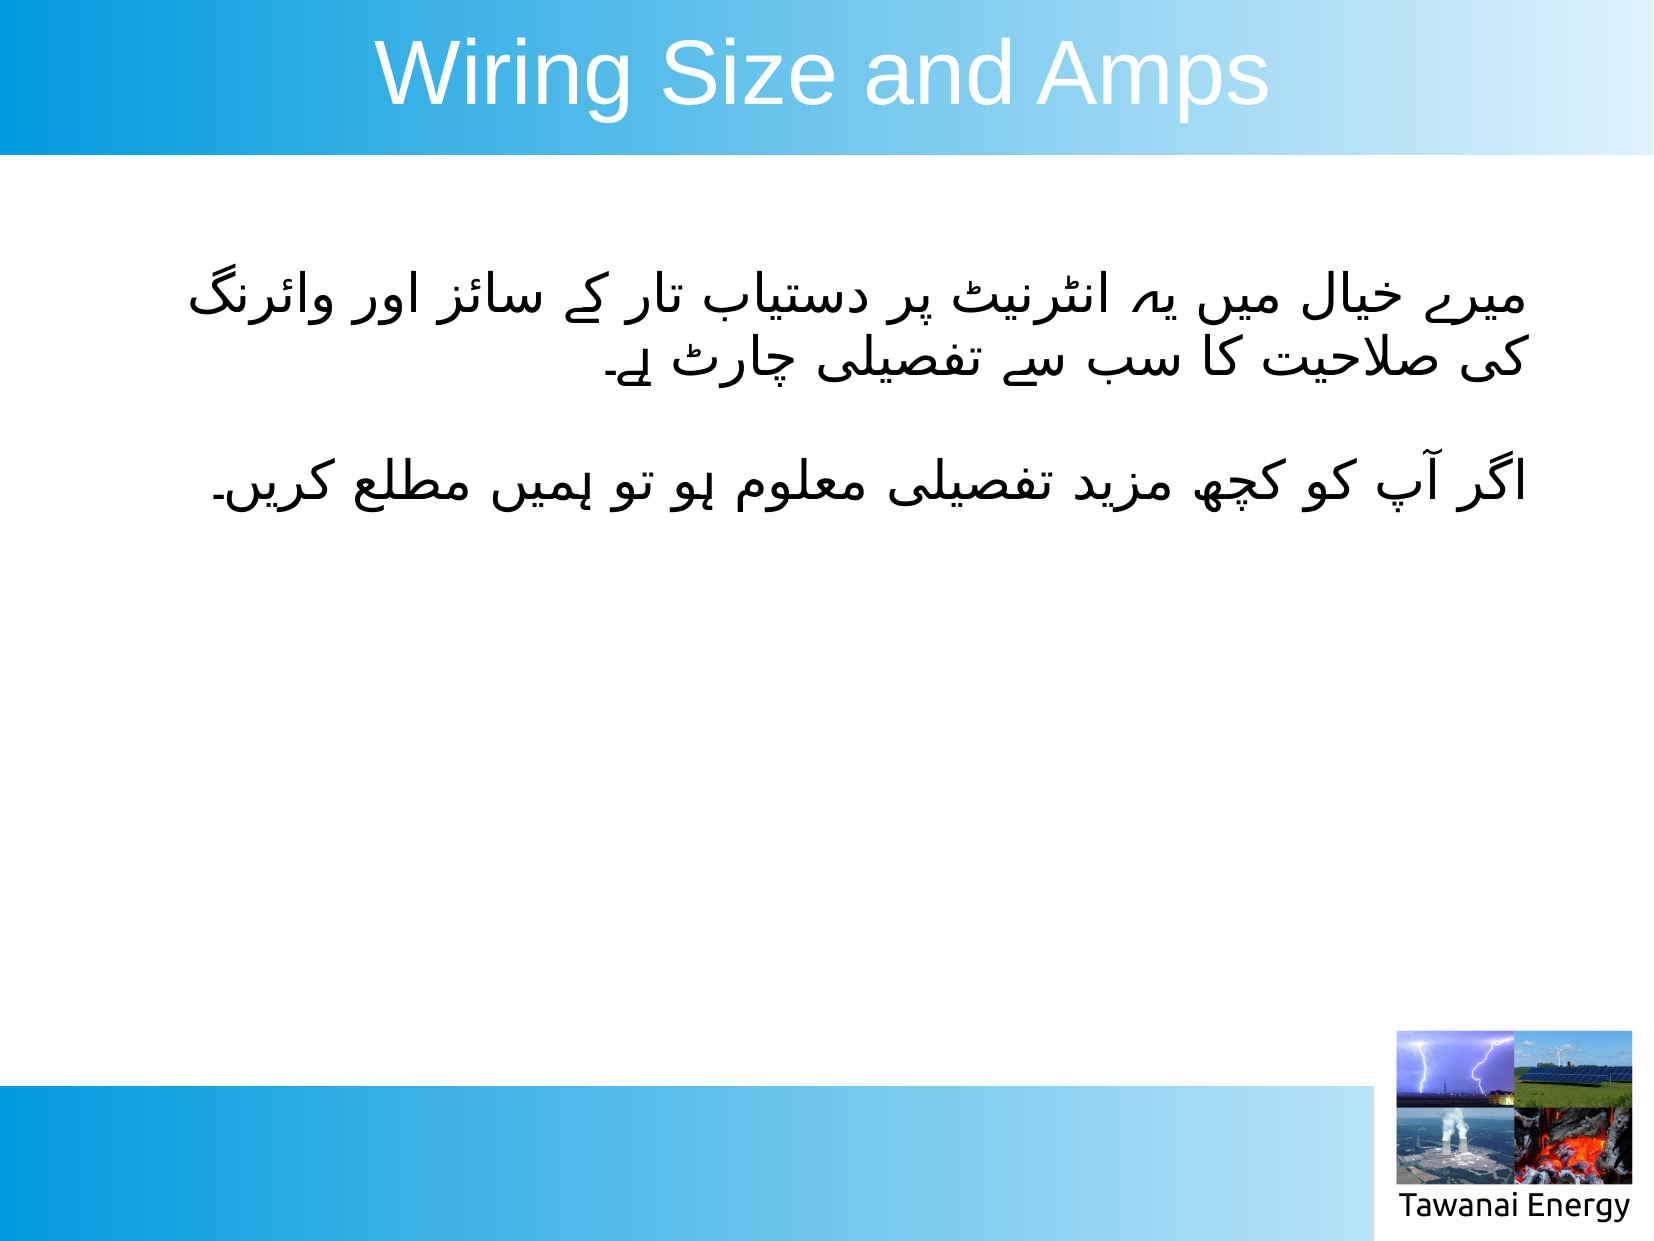

# Wiring Size and Amps
میرے خیال میں یہ انٹرنیٹ پر دستیاب تار کے سائز اور وائرنگ کی صلاحیت کا سب سے تفصیلی چارٹ ہے۔
اگر آپ کو کچھ مزید تفصیلی معلوم ہو تو ہمیں مطلع کریں۔